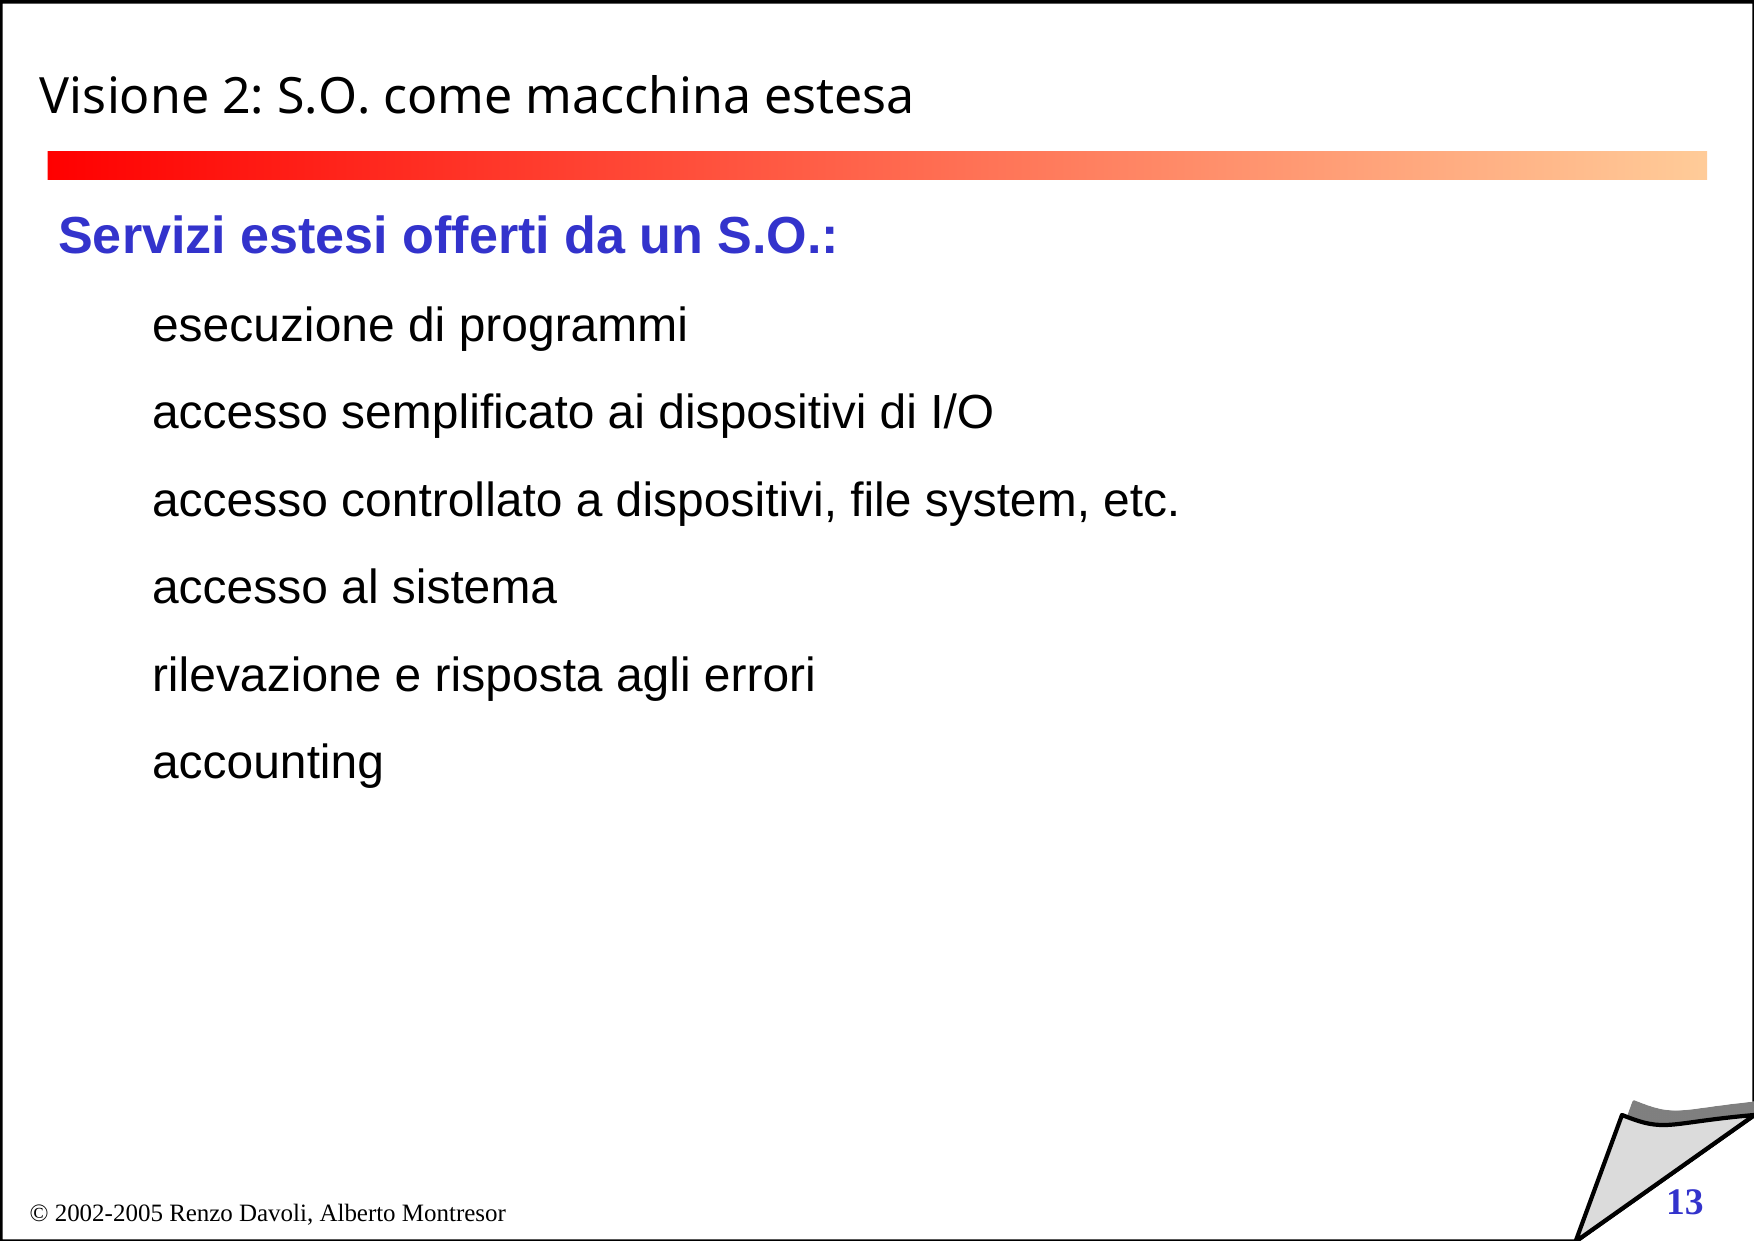

# Visione 2: S.O. come macchina estesa
Servizi estesi offerti da un S.O.:
esecuzione di programmi
accesso semplificato ai dispositivi di I/O
accesso controllato a dispositivi, file system, etc.
accesso al sistema
rilevazione e risposta agli errori
accounting